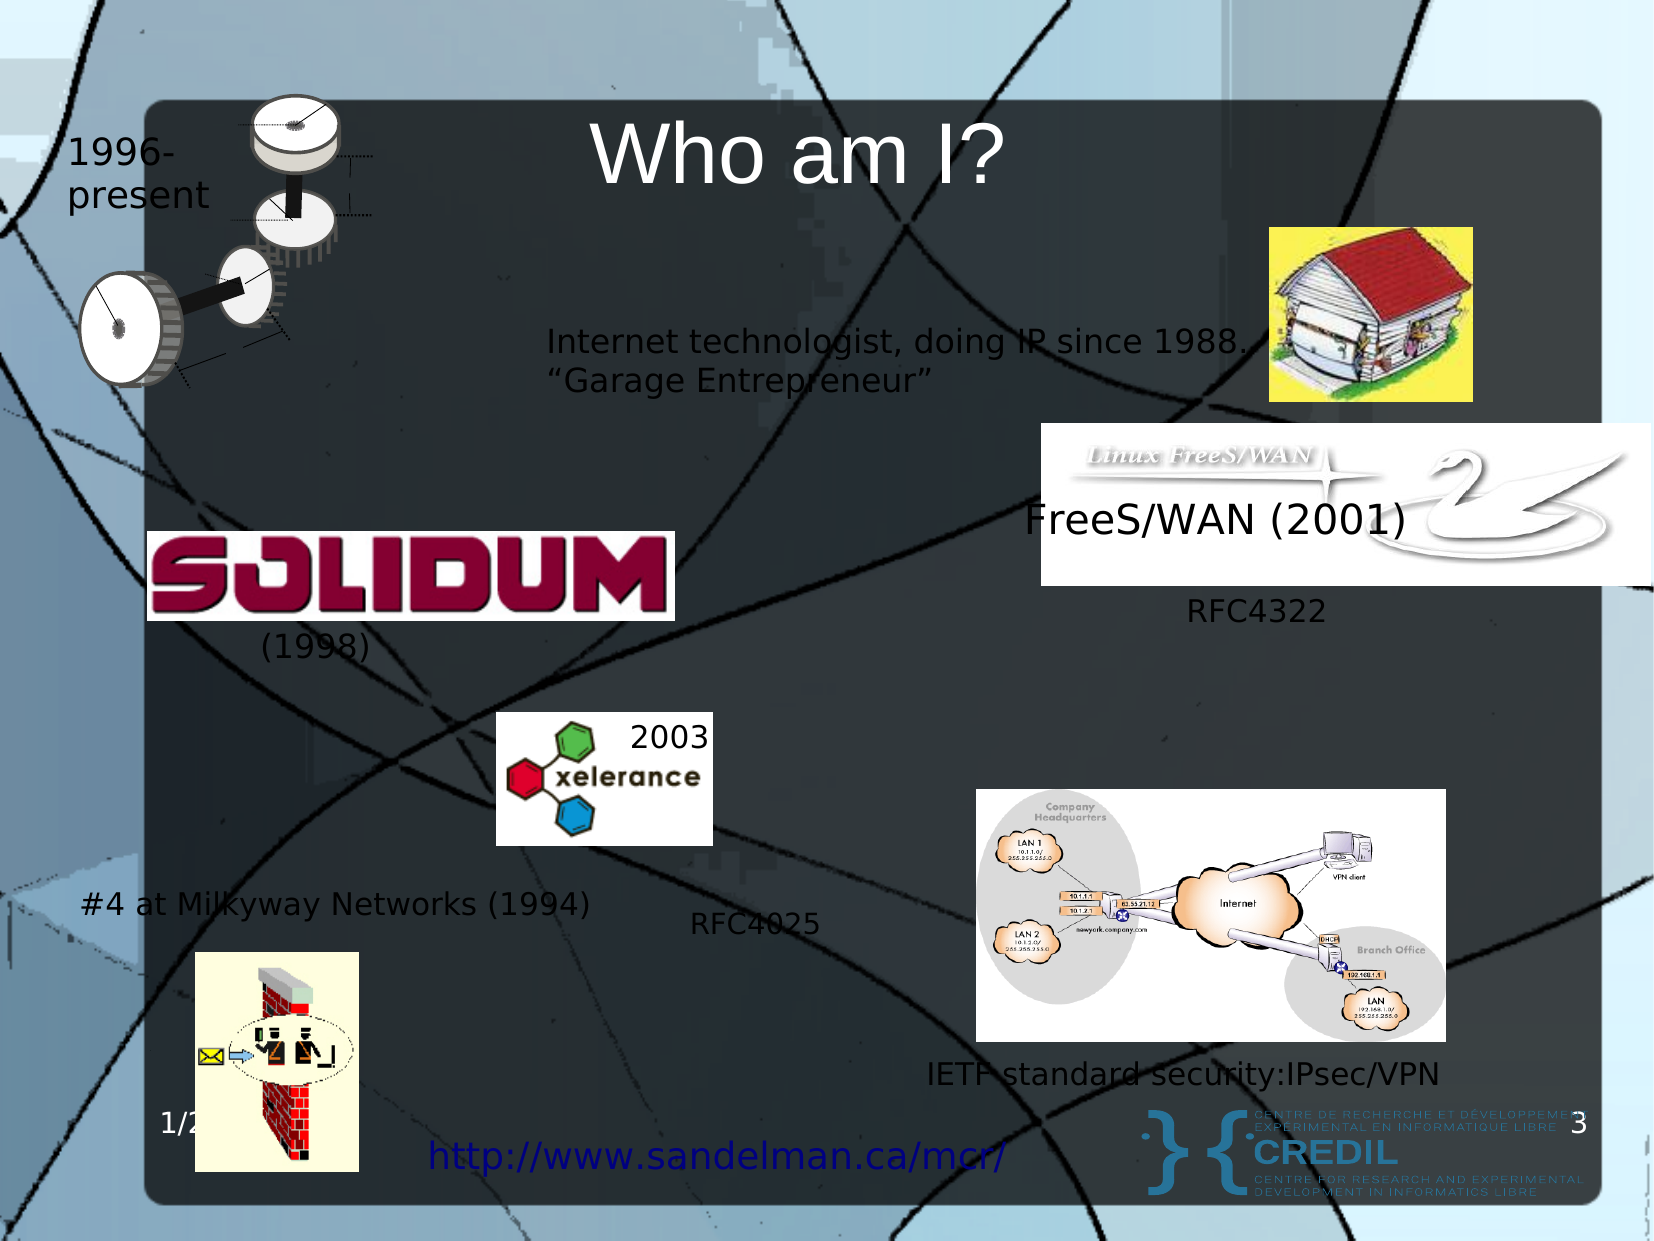

# Who am I?
1996-
present
Internet technologist, doing IP since 1988.
“Garage Entrepreneur”
FreeS/WAN (2001)
RFC4322
(1998)
2003
#4 at Milkyway Networks (1994)
RFC4025
IETF standard security:IPsec/VPN
1/28/2010
3
http://www.sandelman.ca/mcr/